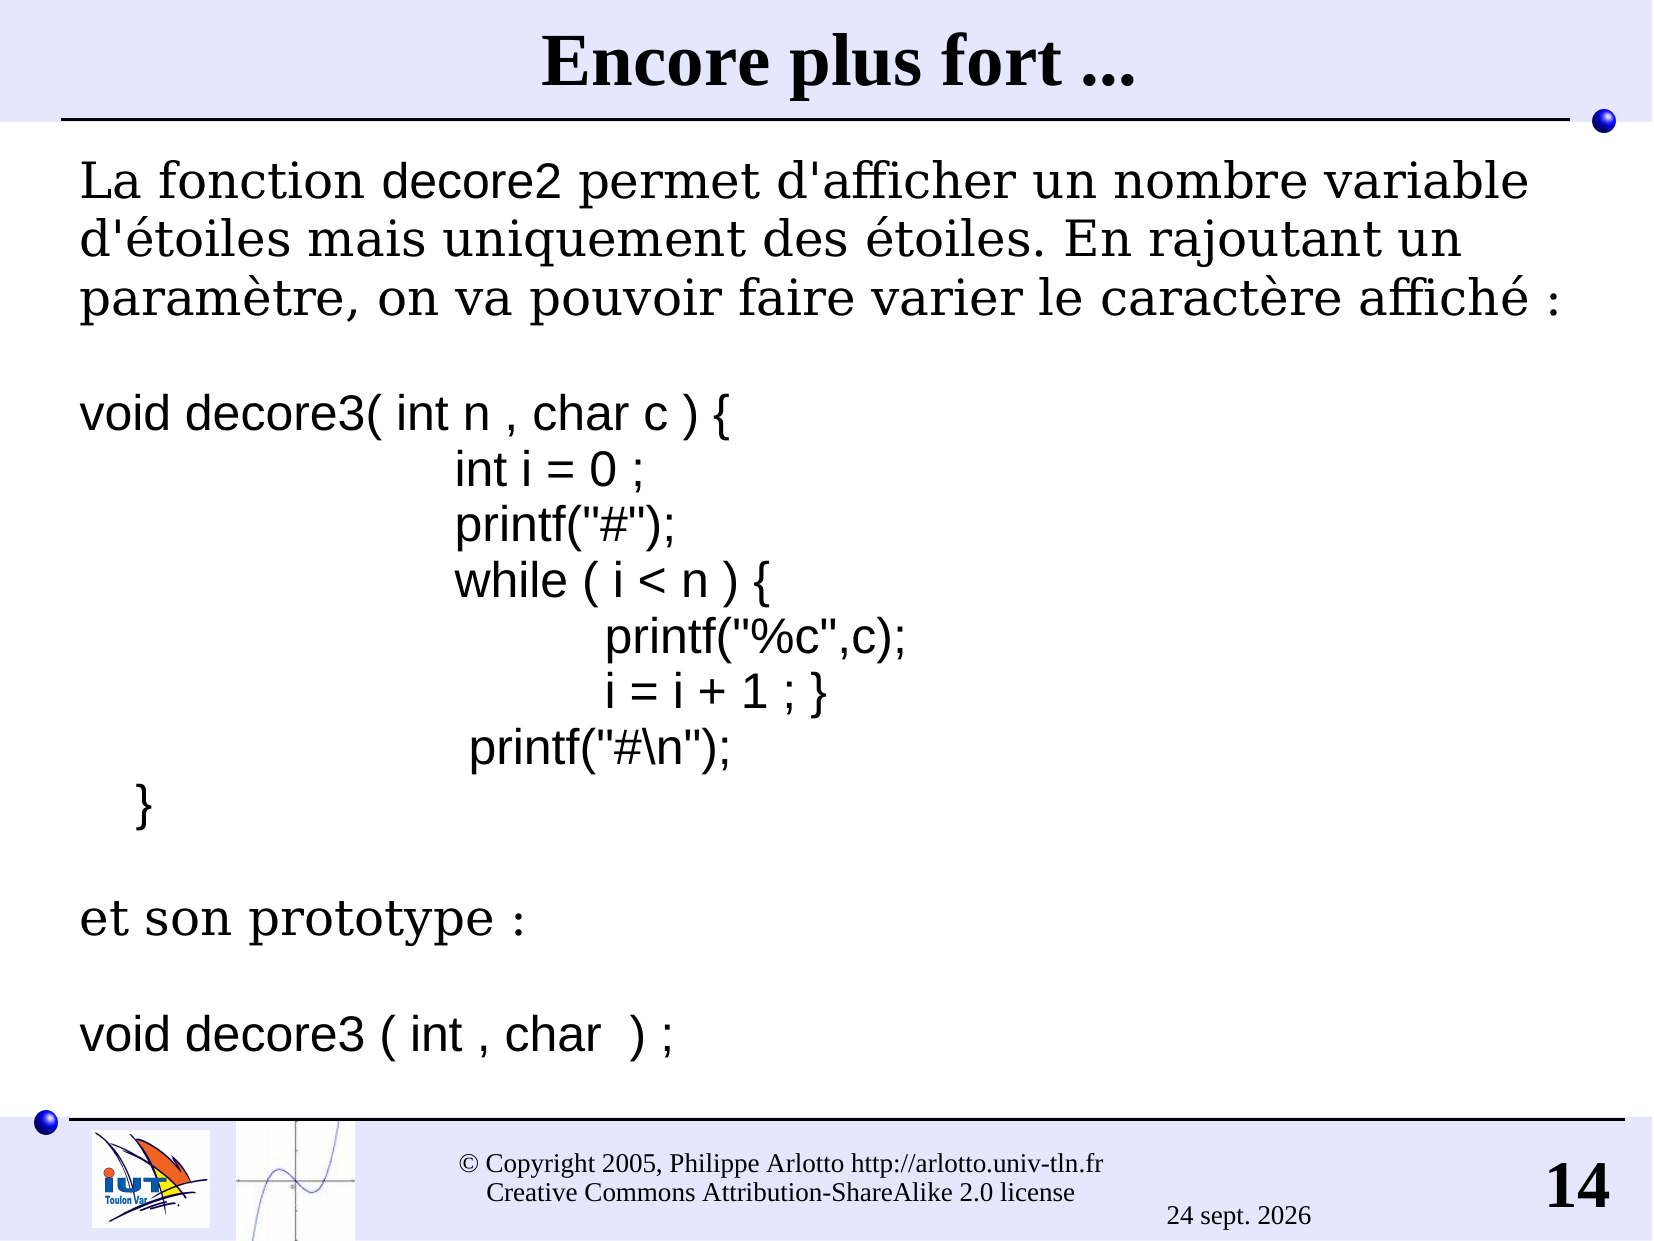

# Encore plus fort ...
La fonction decore2 permet d'afficher un nombre variable
d'étoiles mais uniquement des étoiles. En rajoutant un
paramètre, on va pouvoir faire varier le caractère affiché :
void decore3( int n , char c ) {
					int i = 0 ;
 					printf("#");
 					while ( i < n ) {
 						printf("%c",c);
 						i = i + 1 ; }
 					 printf("#\n");
 }
et son prototype :
void decore3 ( int , char ) ;